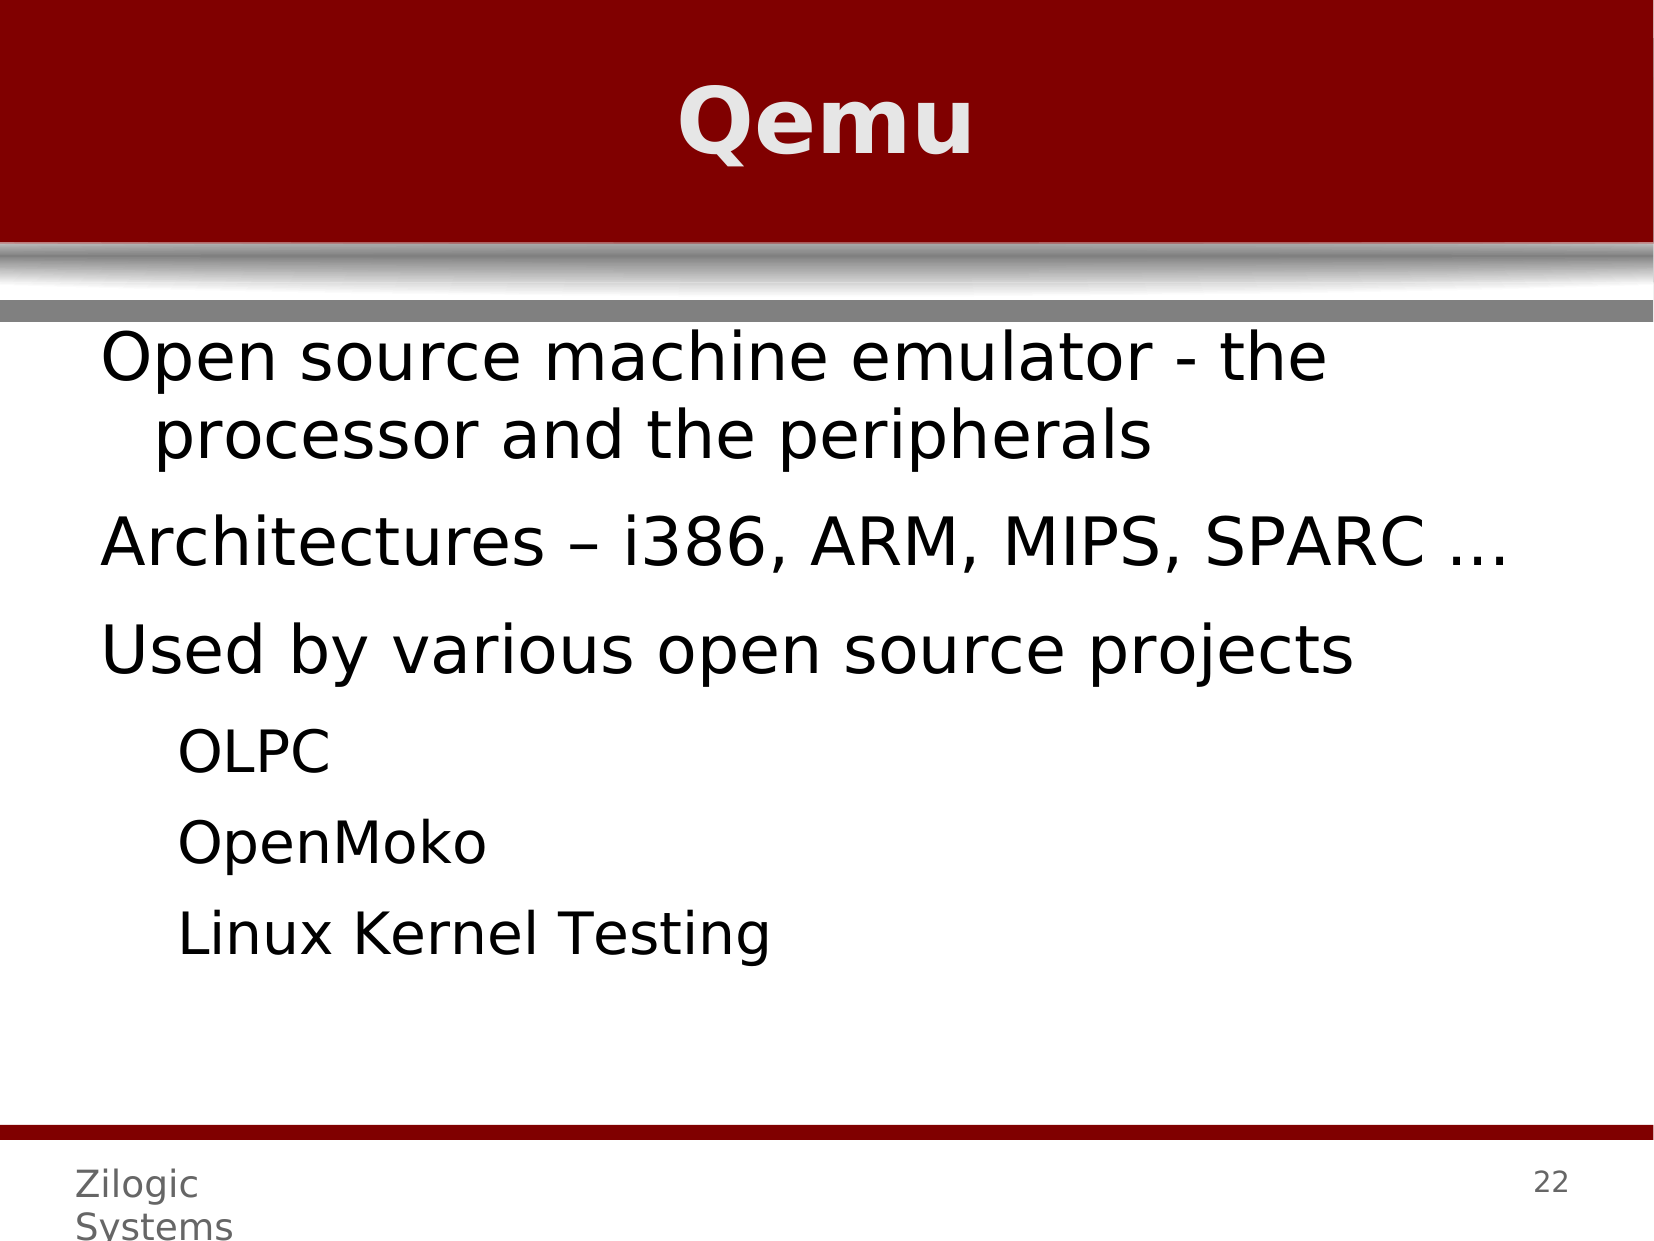

# Qemu
Open source machine emulator - the processor and the peripherals
Architectures – i386, ARM, MIPS, SPARC ...
Used by various open source projects
OLPC
OpenMoko
Linux Kernel Testing
22